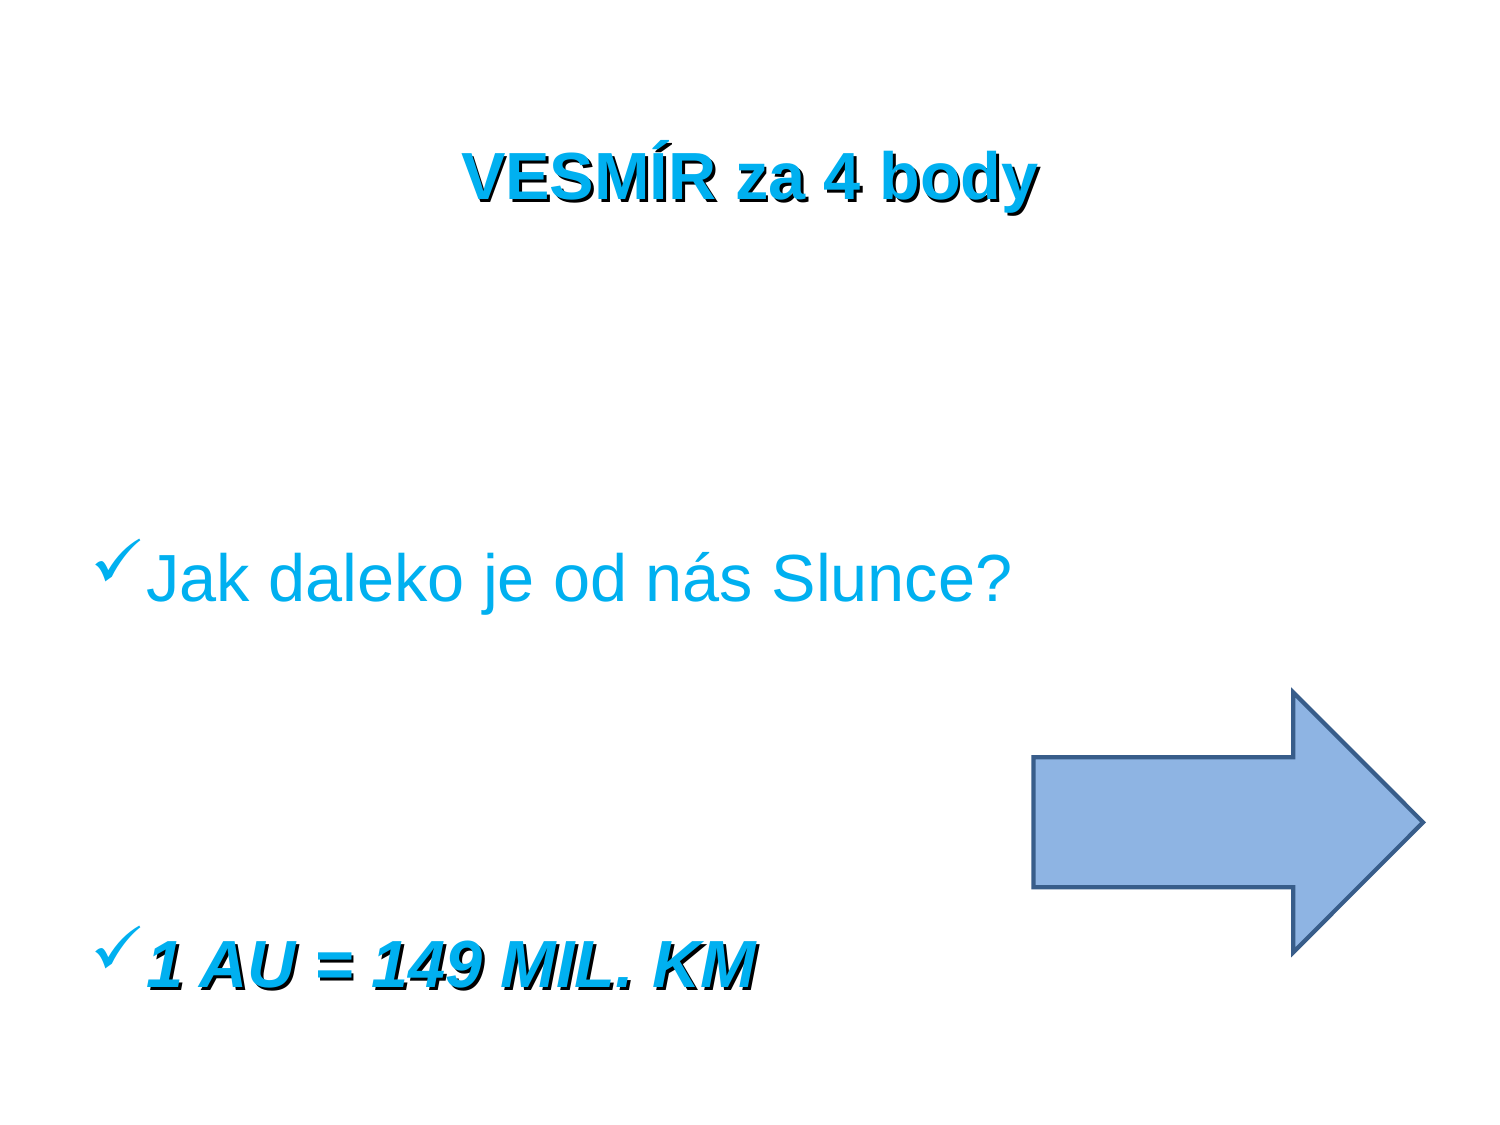

# VESMÍR za 4 body
Jak daleko je od nás Slunce?
1 AU = 149 MIL. KM